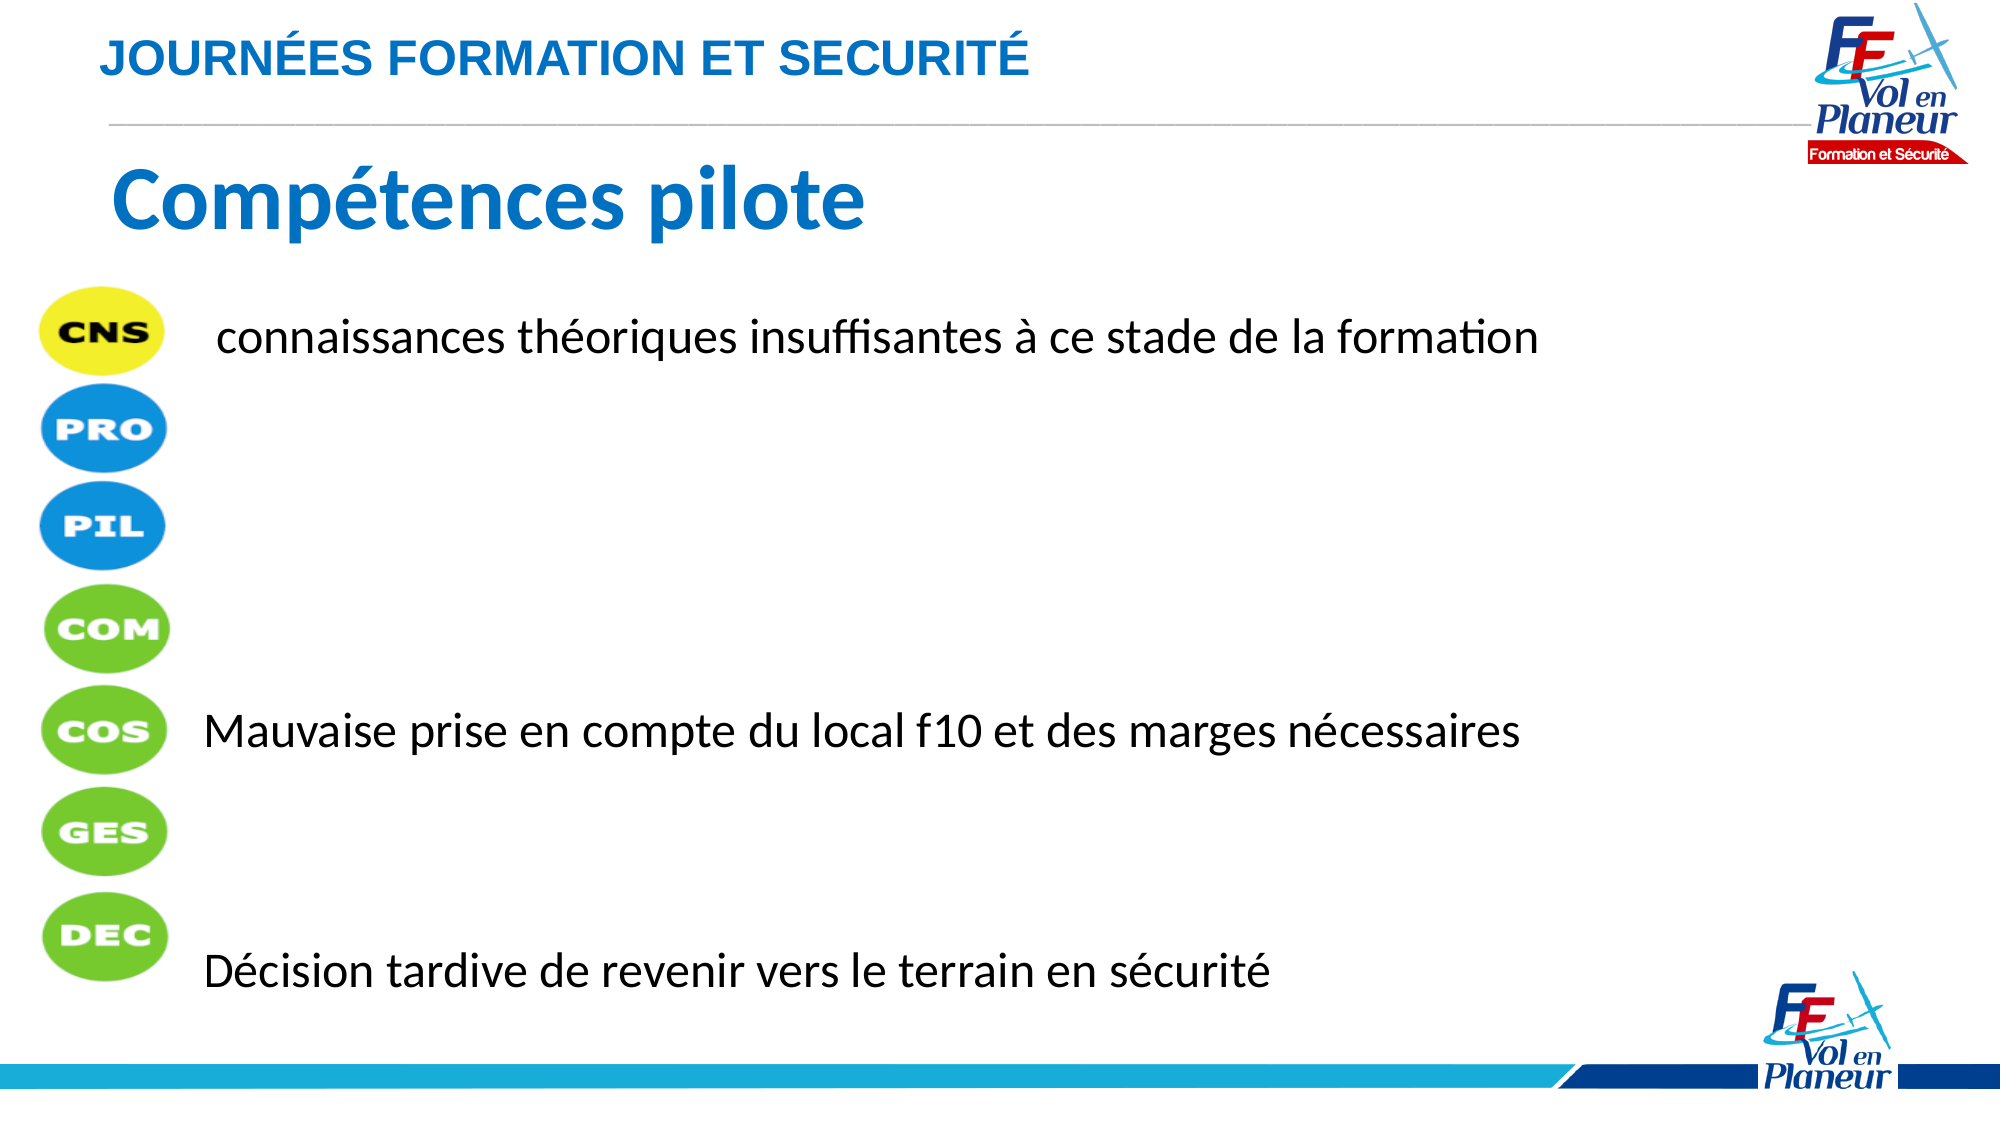

# JOURNÉES FORMATION ET SECURITÉ
Compétences pilote
 connaissances théoriques insuffisantes à ce stade de la formation
Mauvaise prise en compte du local f10 et des marges nécessaires
Décision tardive de revenir vers le terrain en sécurité